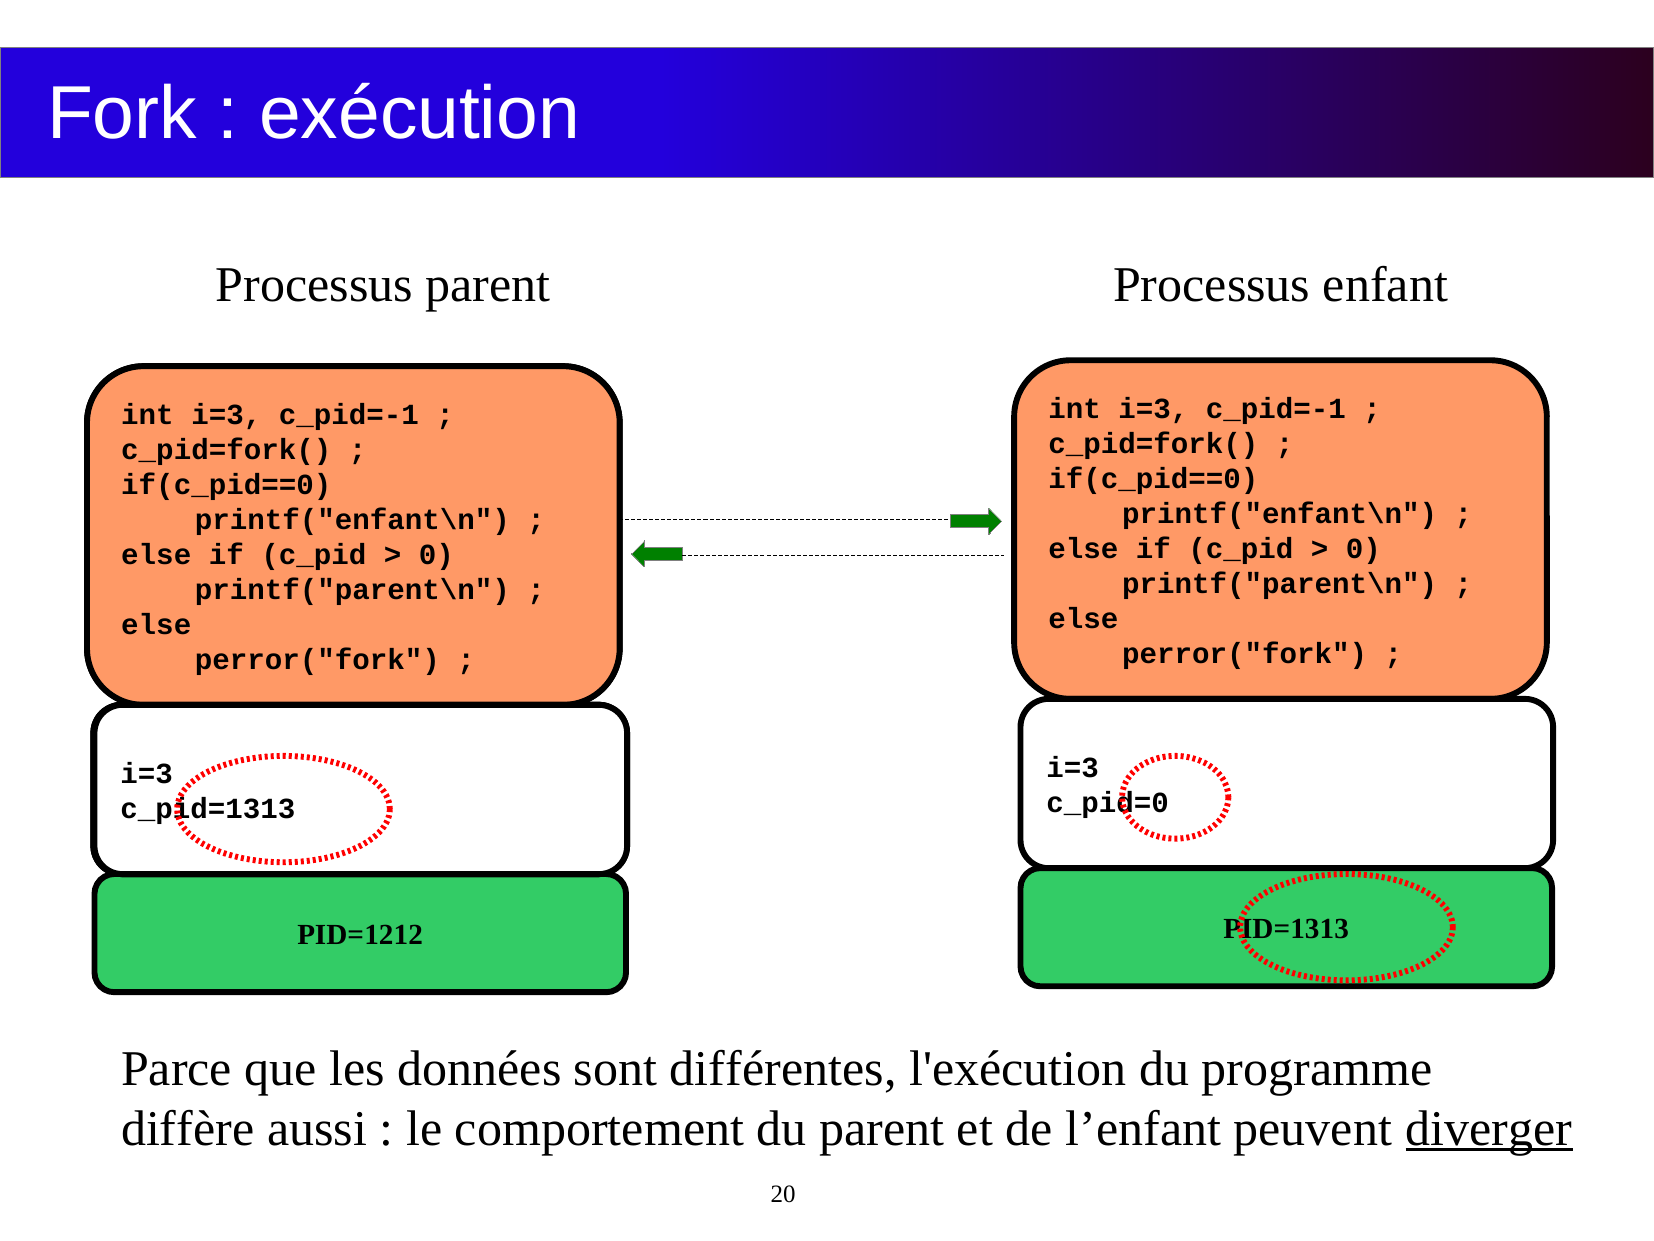

# Fork : exécution
Processus parent
Processus enfant
int i=3, c_pid=-1 ;
c_pid=fork() ;
if(c_pid==0)
	printf("enfant\n") ;
else if (c_pid > 0)
	printf("parent\n") ;
else
	perror("fork") ;
int i=3, c_pid=-1 ;
c_pid=fork() ;
if(c_pid==0)
	printf("fils\n") ;
else if (c_pid > 0)
	printf("père\n") ;
else
	perror("fork") ;
int i=3, c_pid=-1 ;
c_pid=fork() ;
if(c_pid==0)
	printf("enfant\n") ;
else if (c_pid > 0)
	printf("parent\n") ;
else
	perror("fork") ;
i=3
c_pid=0
i=3
c_pid=-1
i=3
c_pid=1313
i=3
c_pid=-1
i=3
c_pid=1313
PID=1313
PID=1212
Parce que les données sont différentes, l'exécution du programme
diffère aussi : le comportement du parent et de l’enfant peuvent diverger